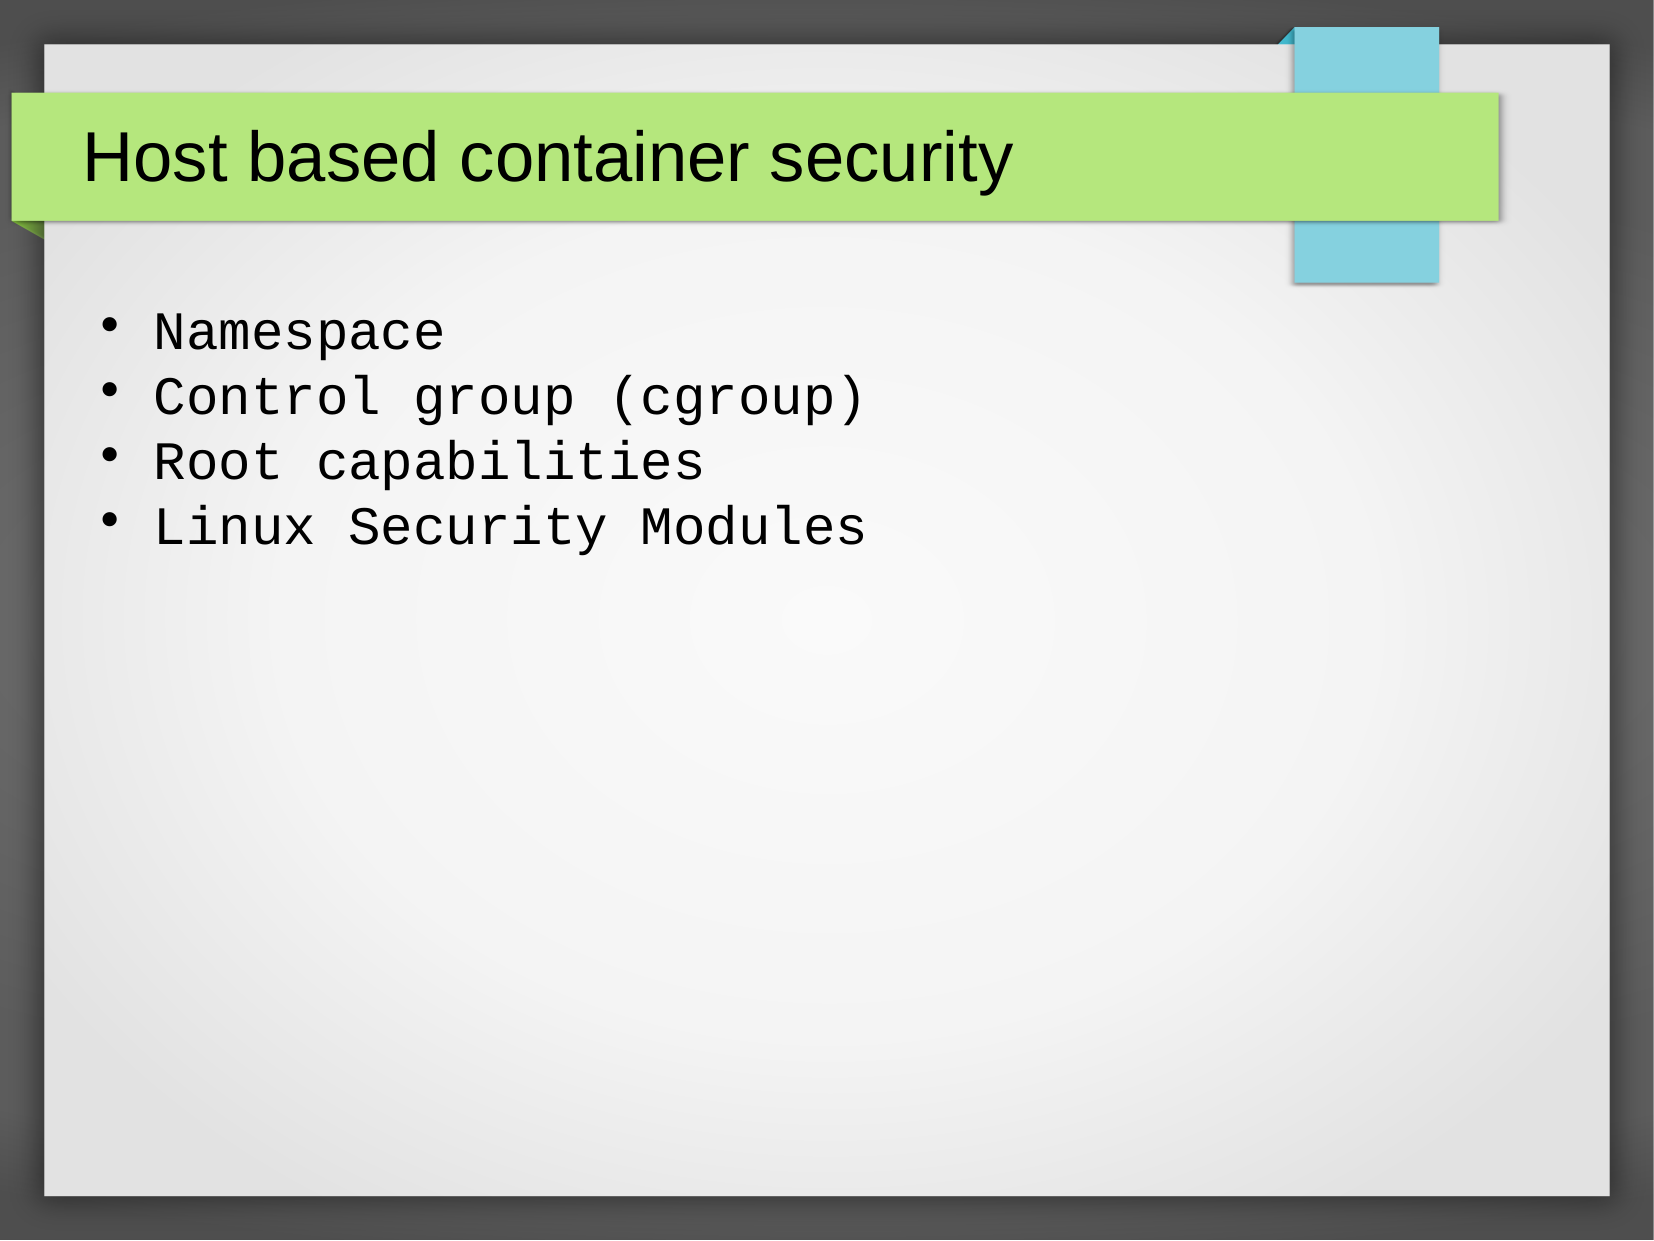

Host based container security
Namespace
Control group (cgroup)
Root capabilities
Linux Security Modules